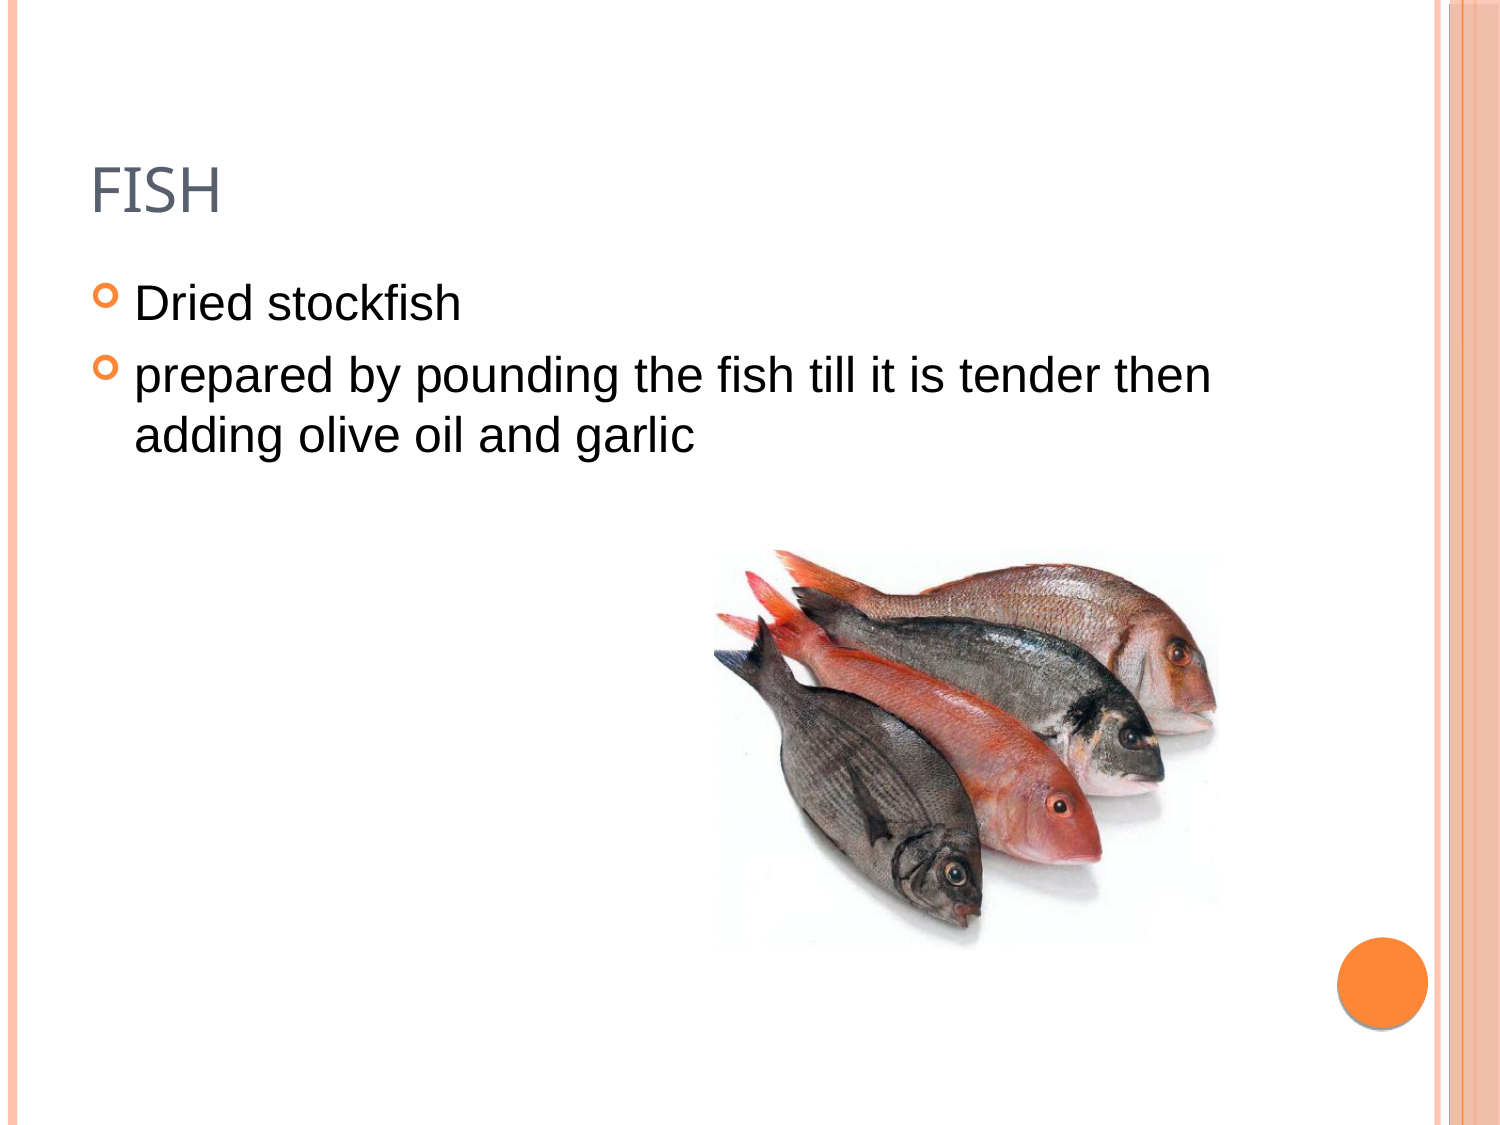

# FISH
Dried stockfish
prepared by pounding the fish till it is tender then adding olive oil and garlic